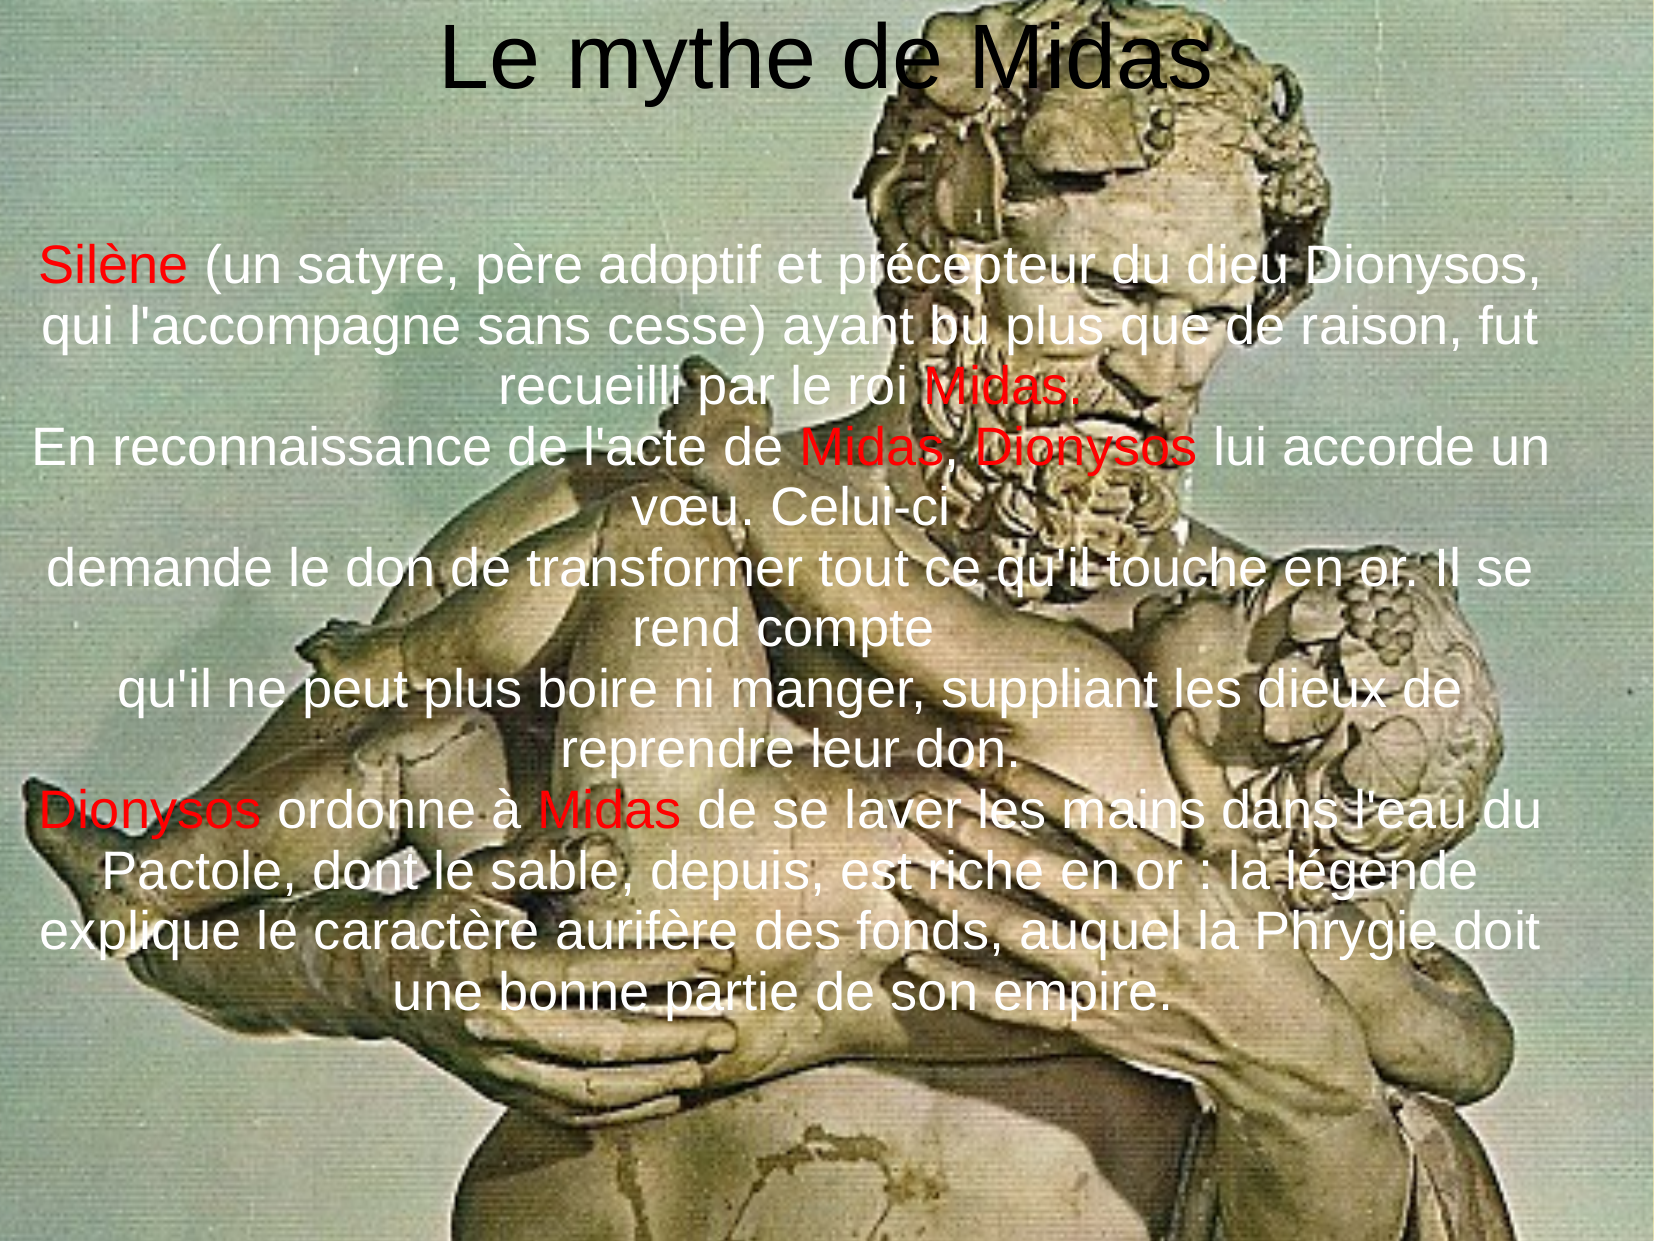

# Le mythe de Midas
Silène (un satyre, père adoptif et précepteur du dieu Dionysos, qui l'accompagne sans cesse) ayant bu plus que de raison, fut recueilli par le roi Midas.
En reconnaissance de l'acte de Midas, Dionysos lui accorde un vœu. Celui-ci
demande le don de transformer tout ce qu'il touche en or. Il se rend compte
qu'il ne peut plus boire ni manger, suppliant les dieux de reprendre leur don.
Dionysos ordonne à Midas de se laver les mains dans l'eau du Pactole, dont le sable, depuis, est riche en or : la légende explique le caractère aurifère des fonds, auquel la Phrygie doit une bonne partie de son empire.